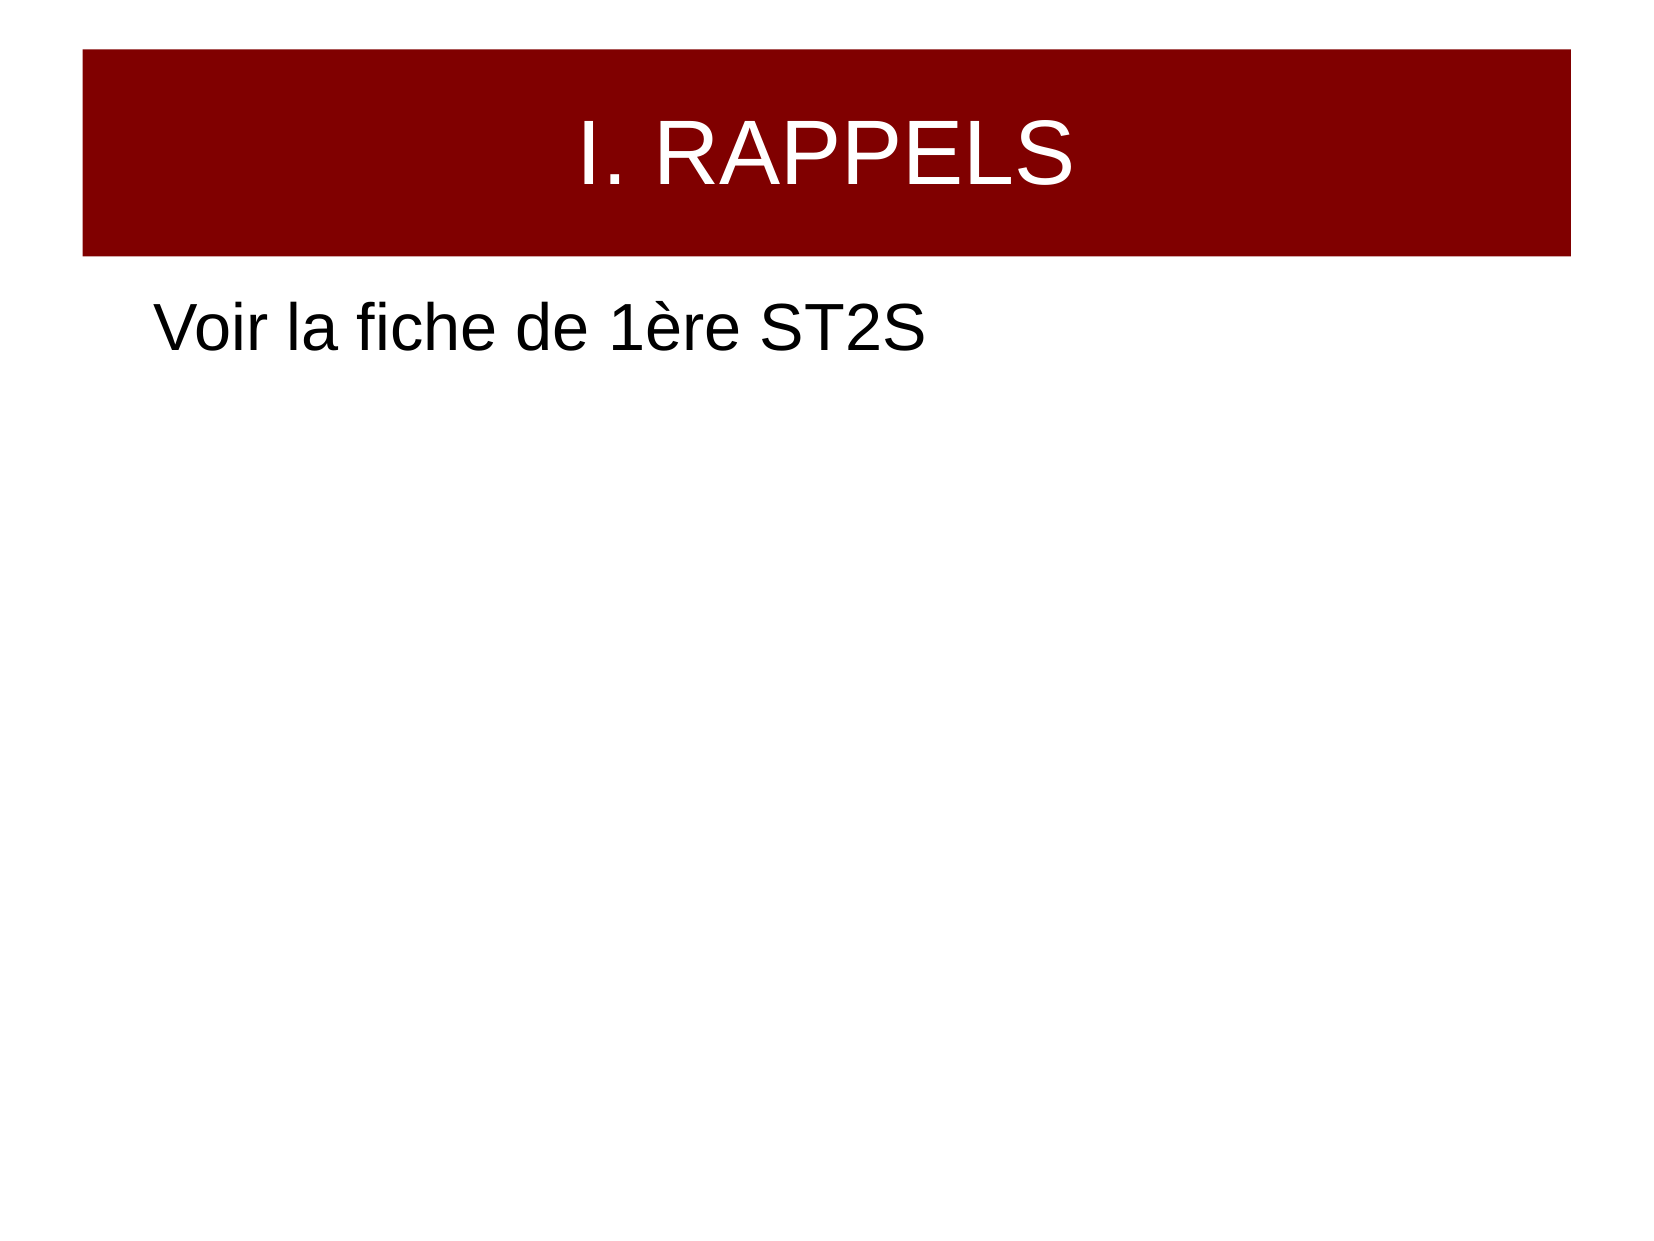

# I. RAPPELS
Voir la fiche de 1ère ST2S